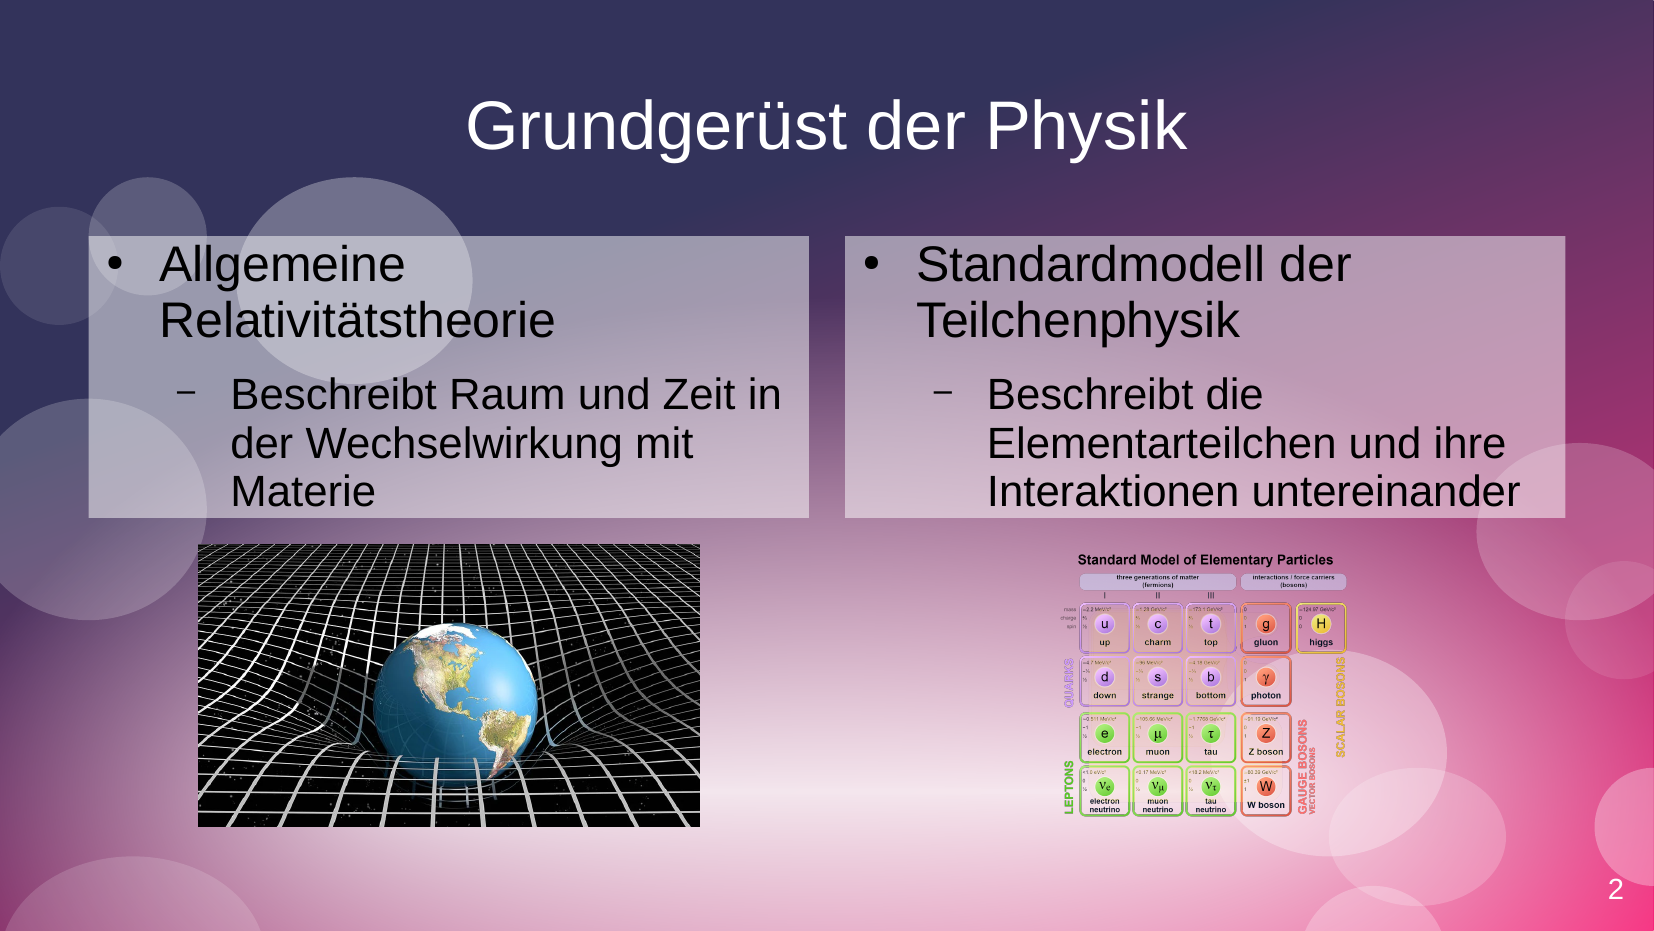

# Grundgerüst der Physik
Allgemeine Relativitätstheorie
Beschreibt Raum und Zeit in der Wechselwirkung mit Materie
Standardmodell der Teilchenphysik
Beschreibt die Elementarteilchen und ihre Interaktionen untereinander